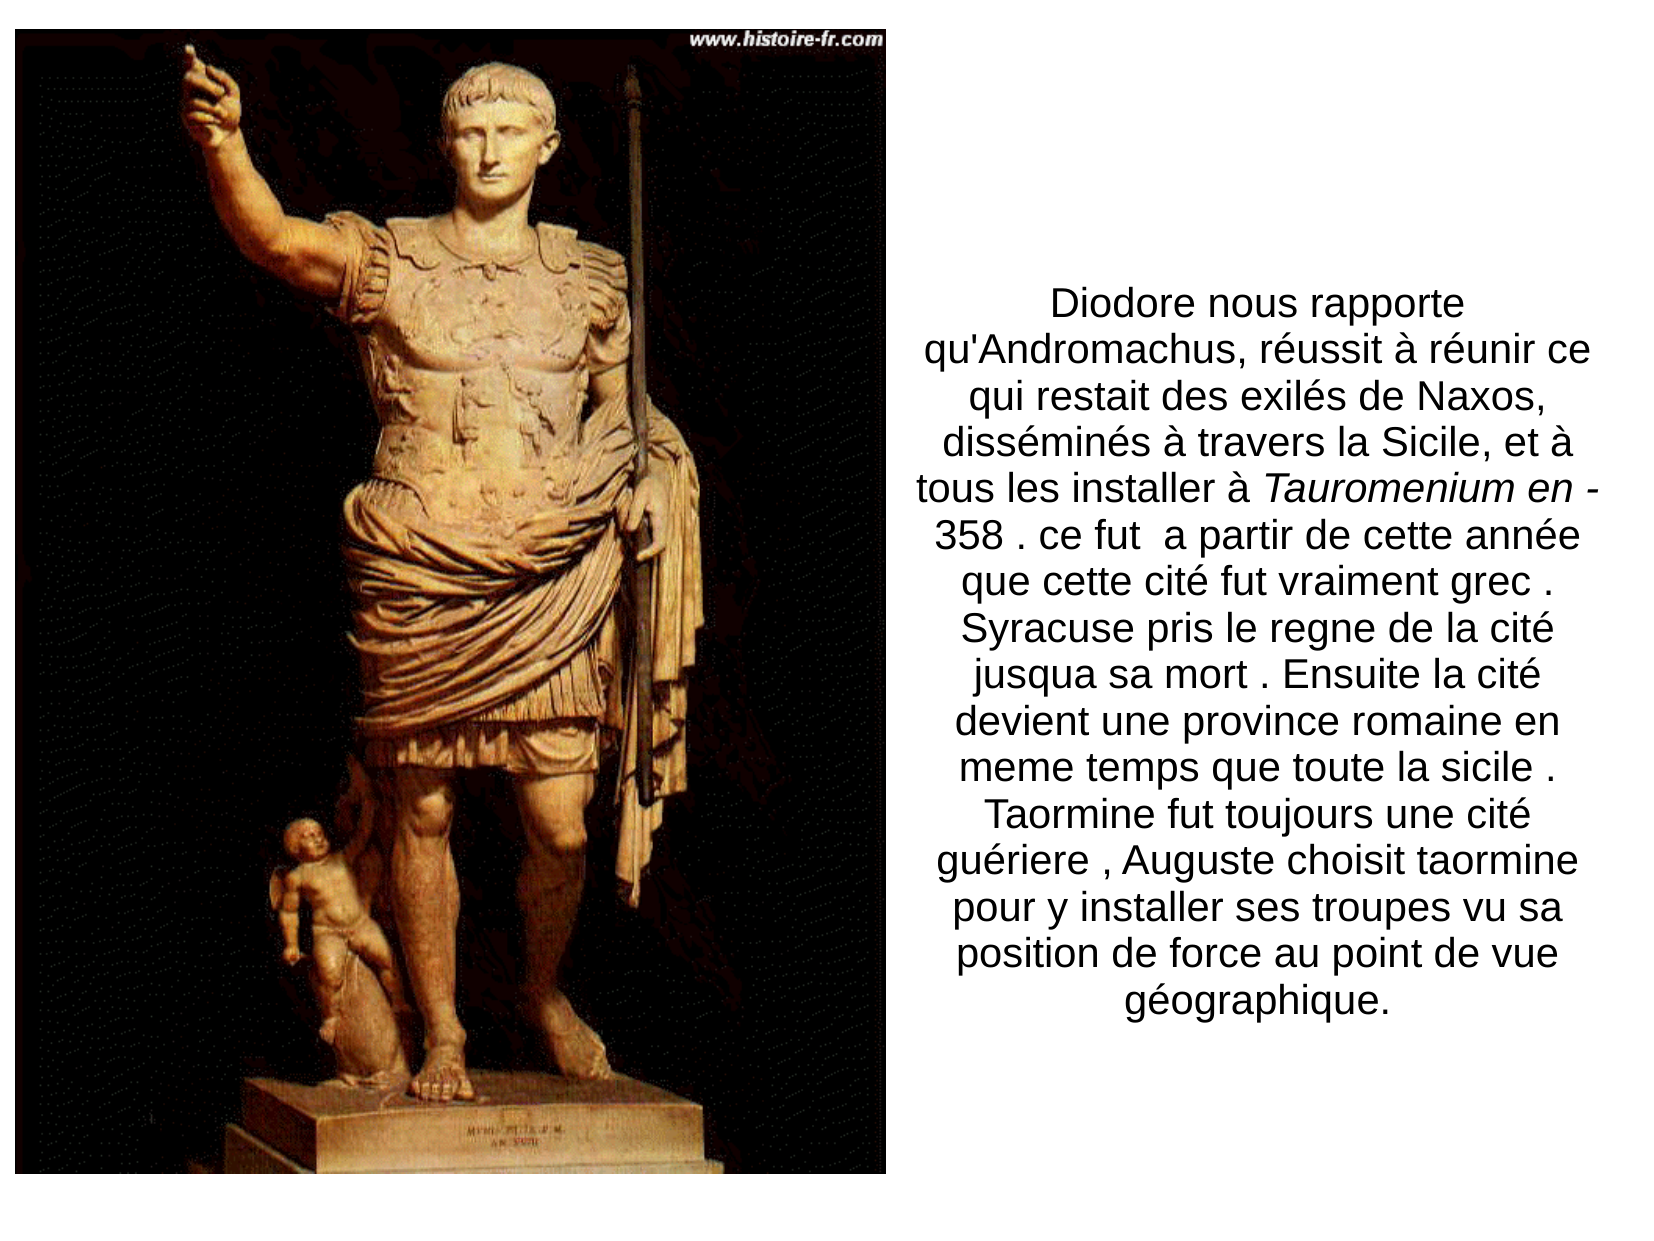

# Diodore nous rapporte qu'Andromachus, réussit à réunir ce qui restait des exilés de Naxos, disséminés à travers la Sicile, et à tous les installer à Tauromenium en -358 . ce fut a partir de cette année que cette cité fut vraiment grec .
Syracuse pris le regne de la cité jusqua sa mort . Ensuite la cité devient une province romaine en meme temps que toute la sicile .
Taormine fut toujours une cité guériere , Auguste choisit taormine pour y installer ses troupes vu sa position de force au point de vue géographique.